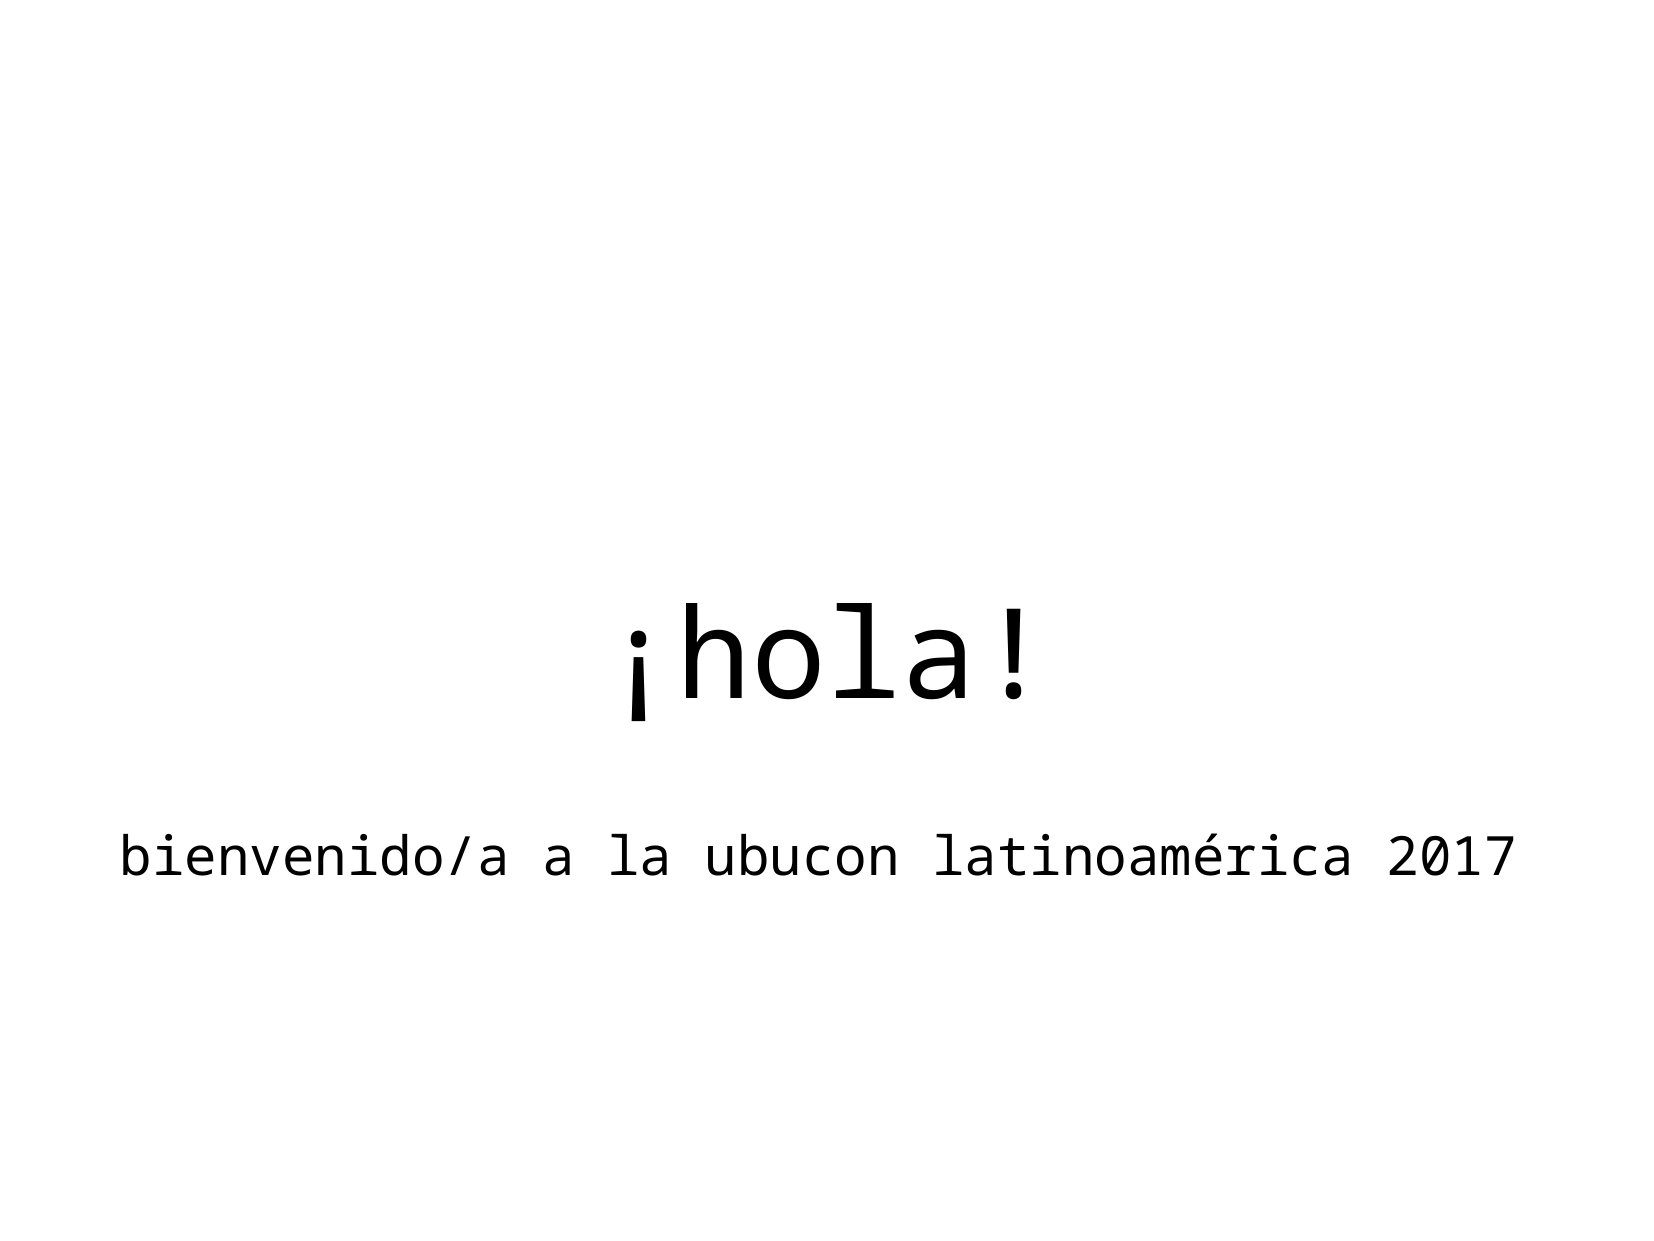

#
¡hola!
bienvenido/a a la ubucon latinoamérica 2017